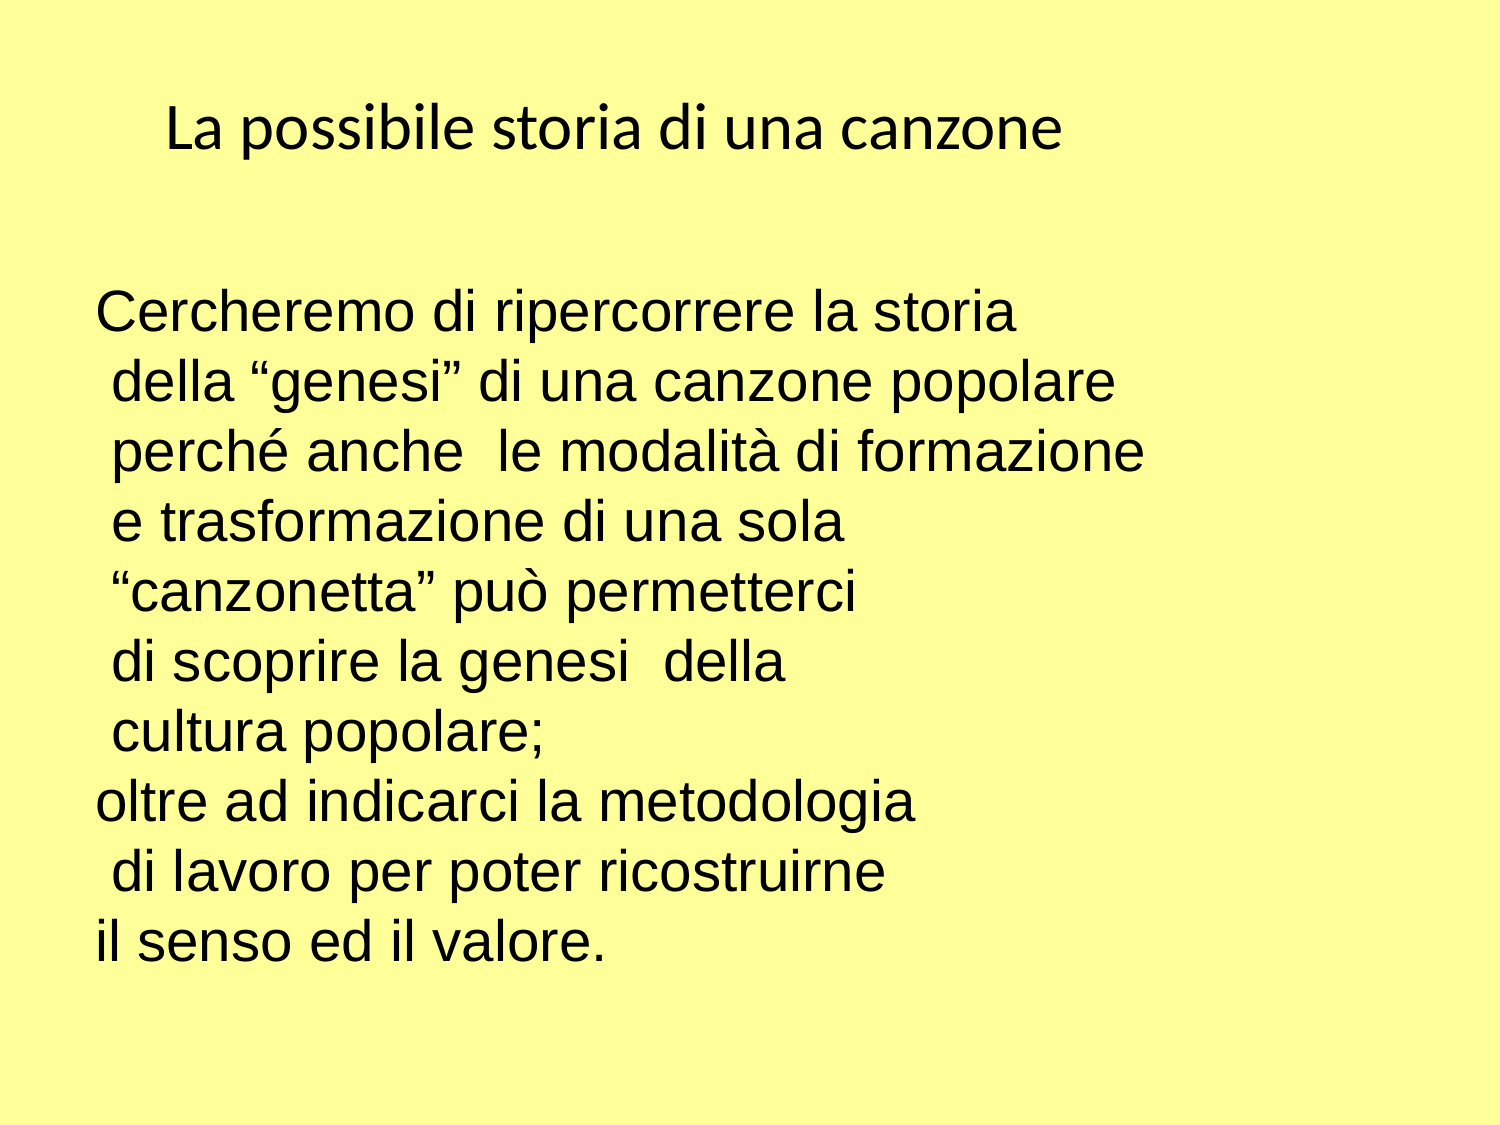

La possibile storia di una canzone
Cercheremo di ripercorrere la storia
 della “genesi” di una canzone popolare
 perché anche le modalità di formazione
 e trasformazione di una sola
 “canzonetta” può permetterci
 di scoprire la genesi della
 cultura popolare;
oltre ad indicarci la metodologia
 di lavoro per poter ricostruirne
il senso ed il valore.